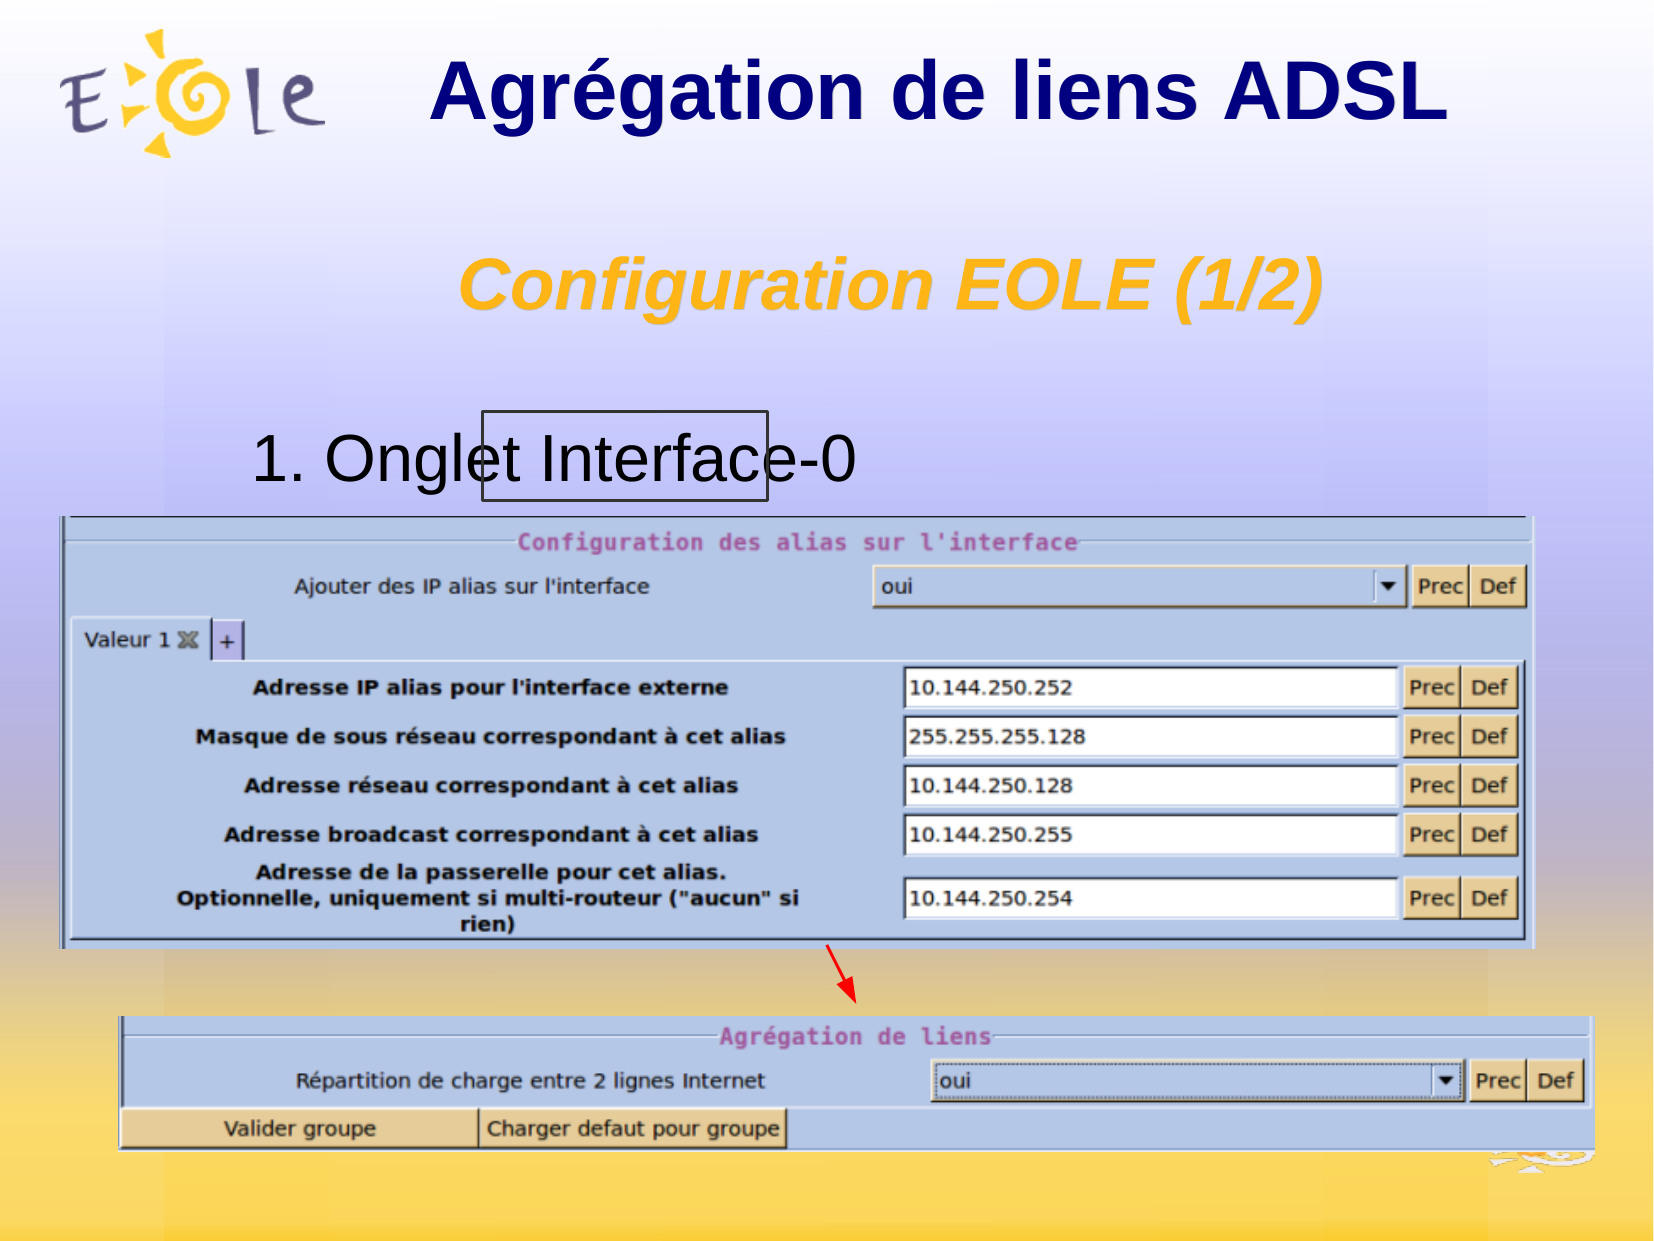

Agrégation de liens ADSL
Configuration EOLE (1/2)
1. Onglet Interface-0